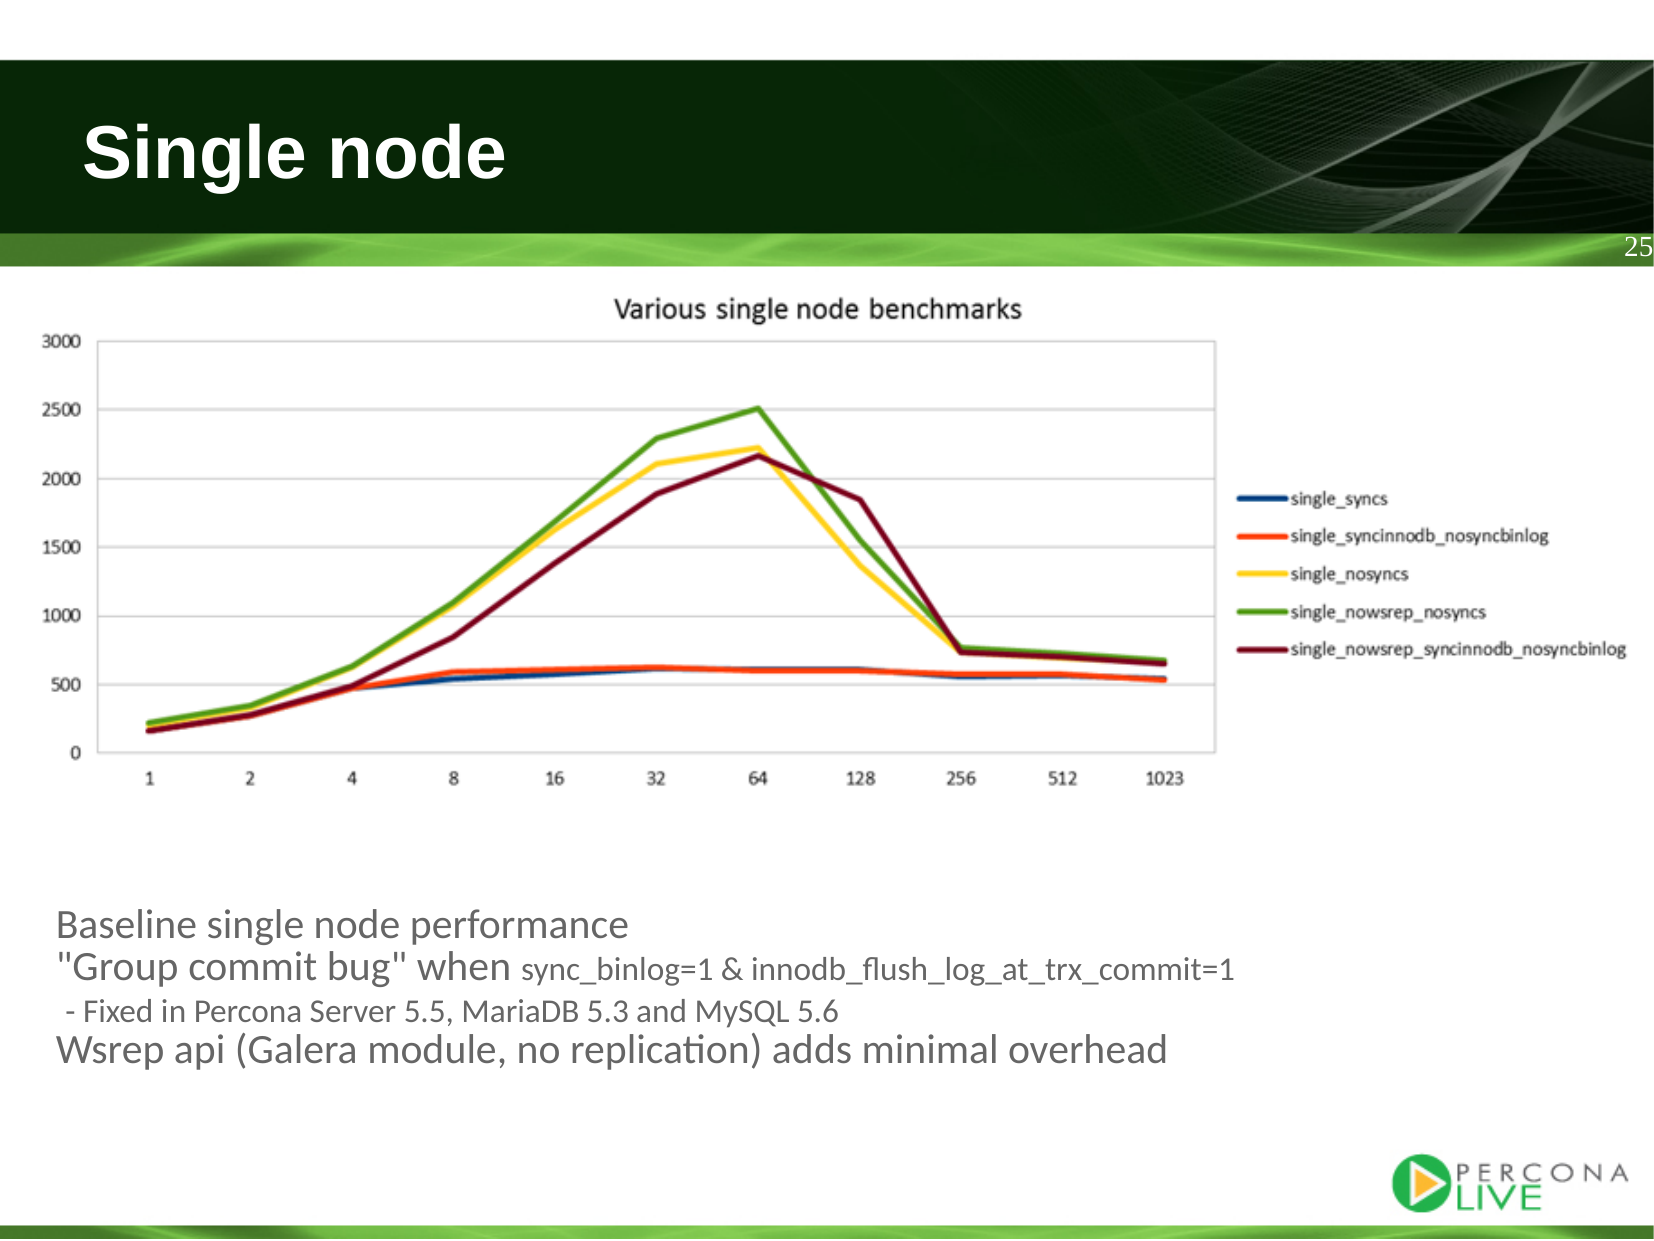

# Single node
25
Baseline single node performance
"Group commit bug" when sync_binlog=1 & innodb_flush_log_at_trx_commit=1
 - Fixed in Percona Server 5.5, MariaDB 5.3 and MySQL 5.6
Wsrep api (Galera module, no replication) adds minimal overhead